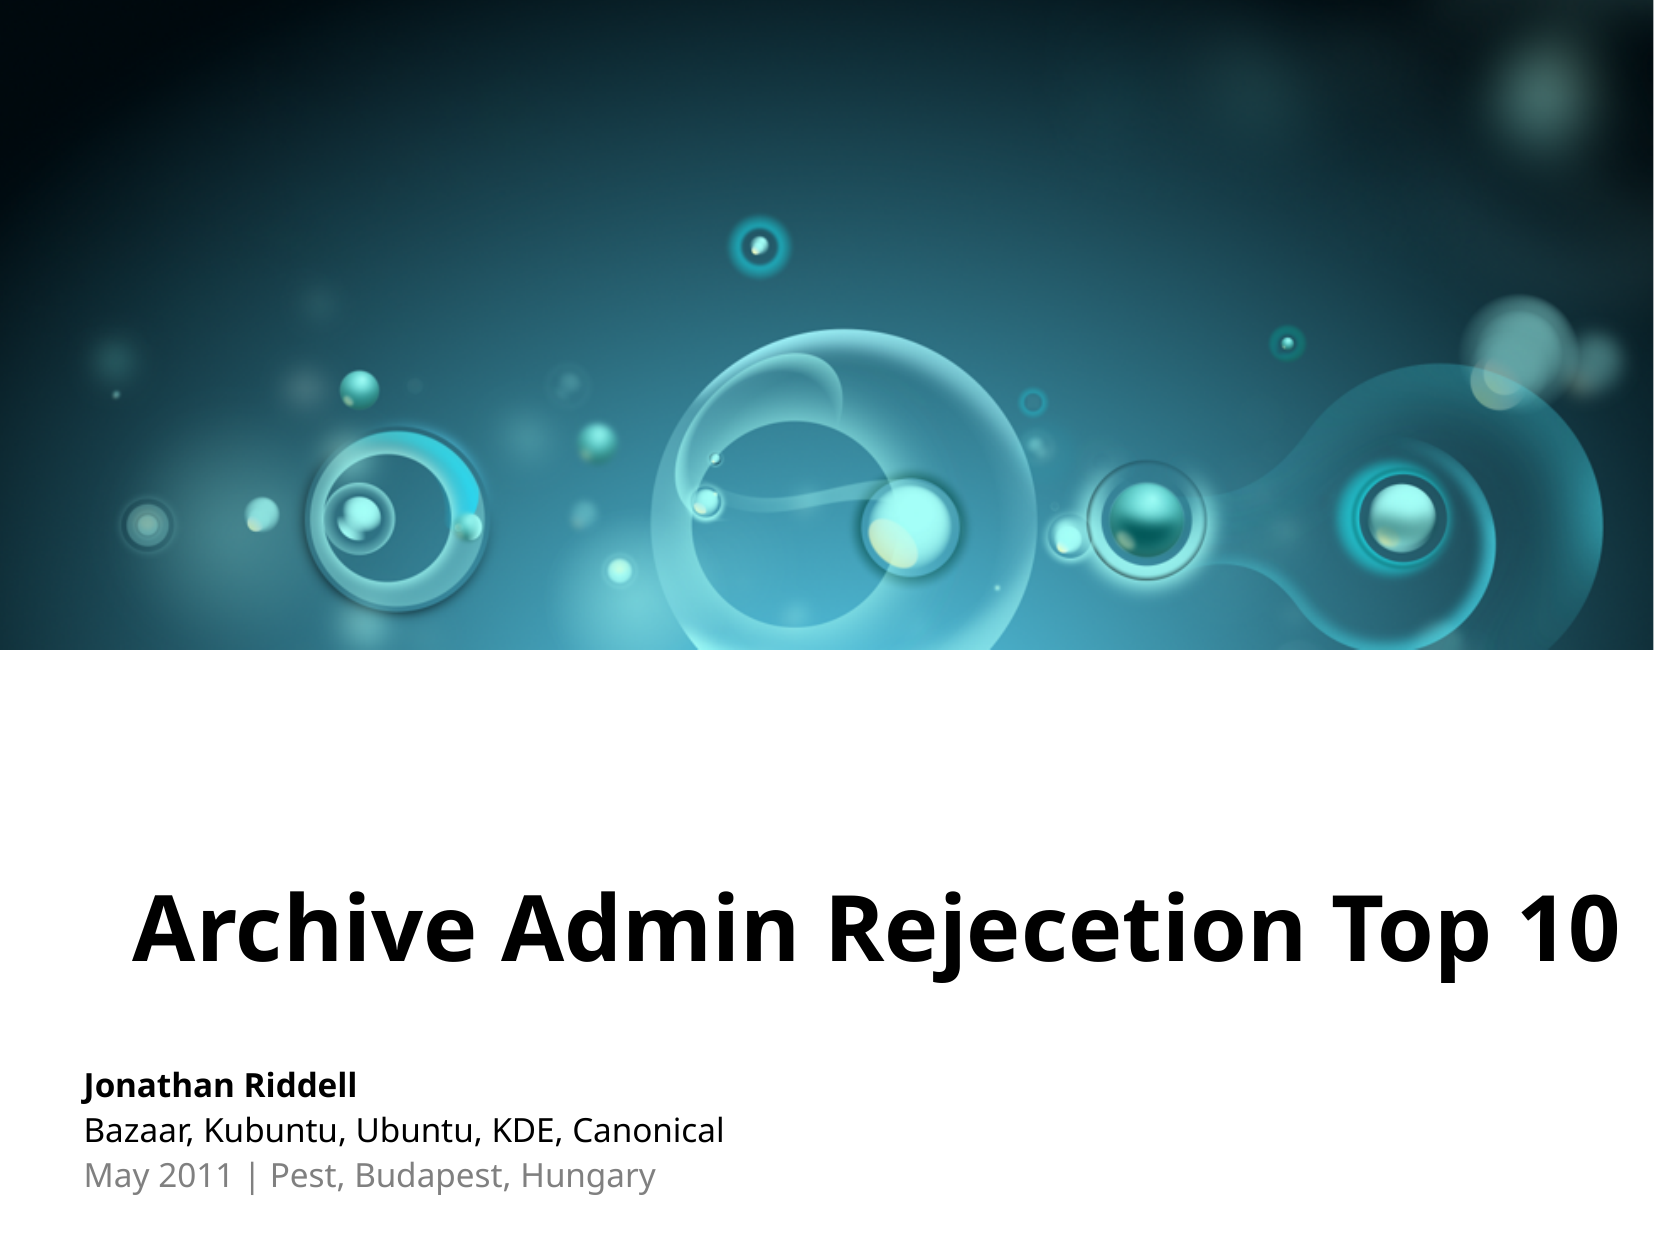

Archive Admin Rejecetion Top 10
Jonathan Riddell
Bazaar, Kubuntu, Ubuntu, KDE, Canonical
May 2011 | Pest, Budapest, Hungary